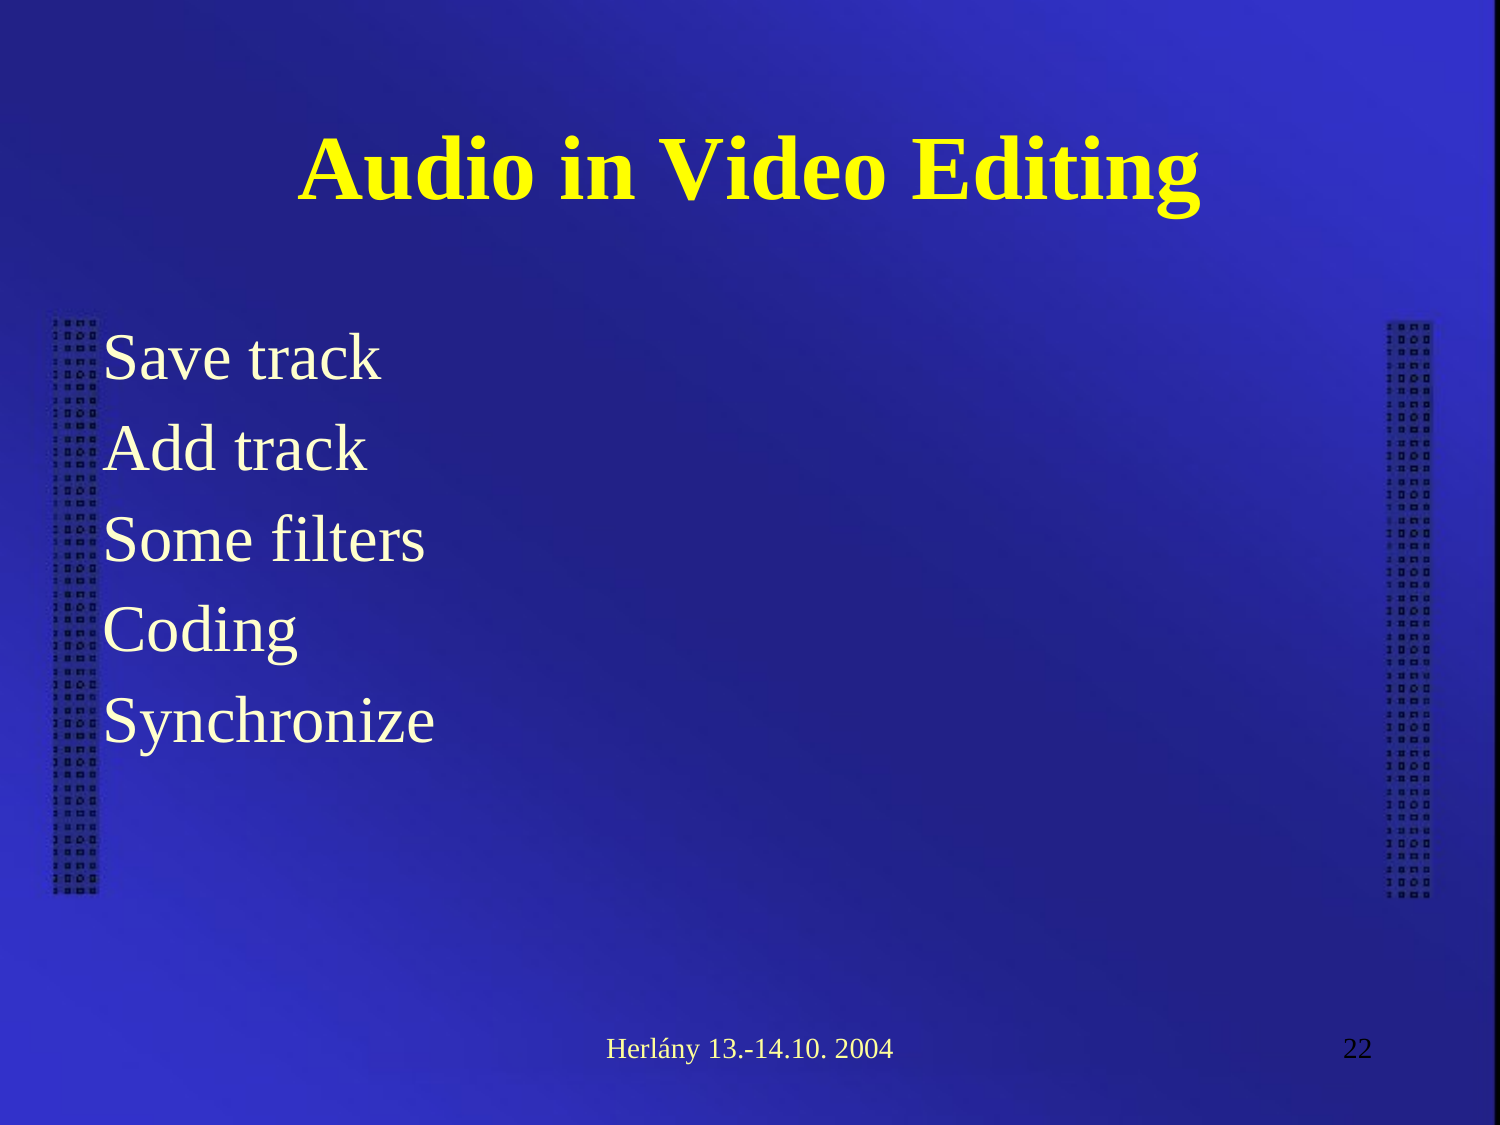

# Audio in Video Editing
Save track
Add track
Some filters
Coding
Synchronize
Herlány 13.-14.10. 2004